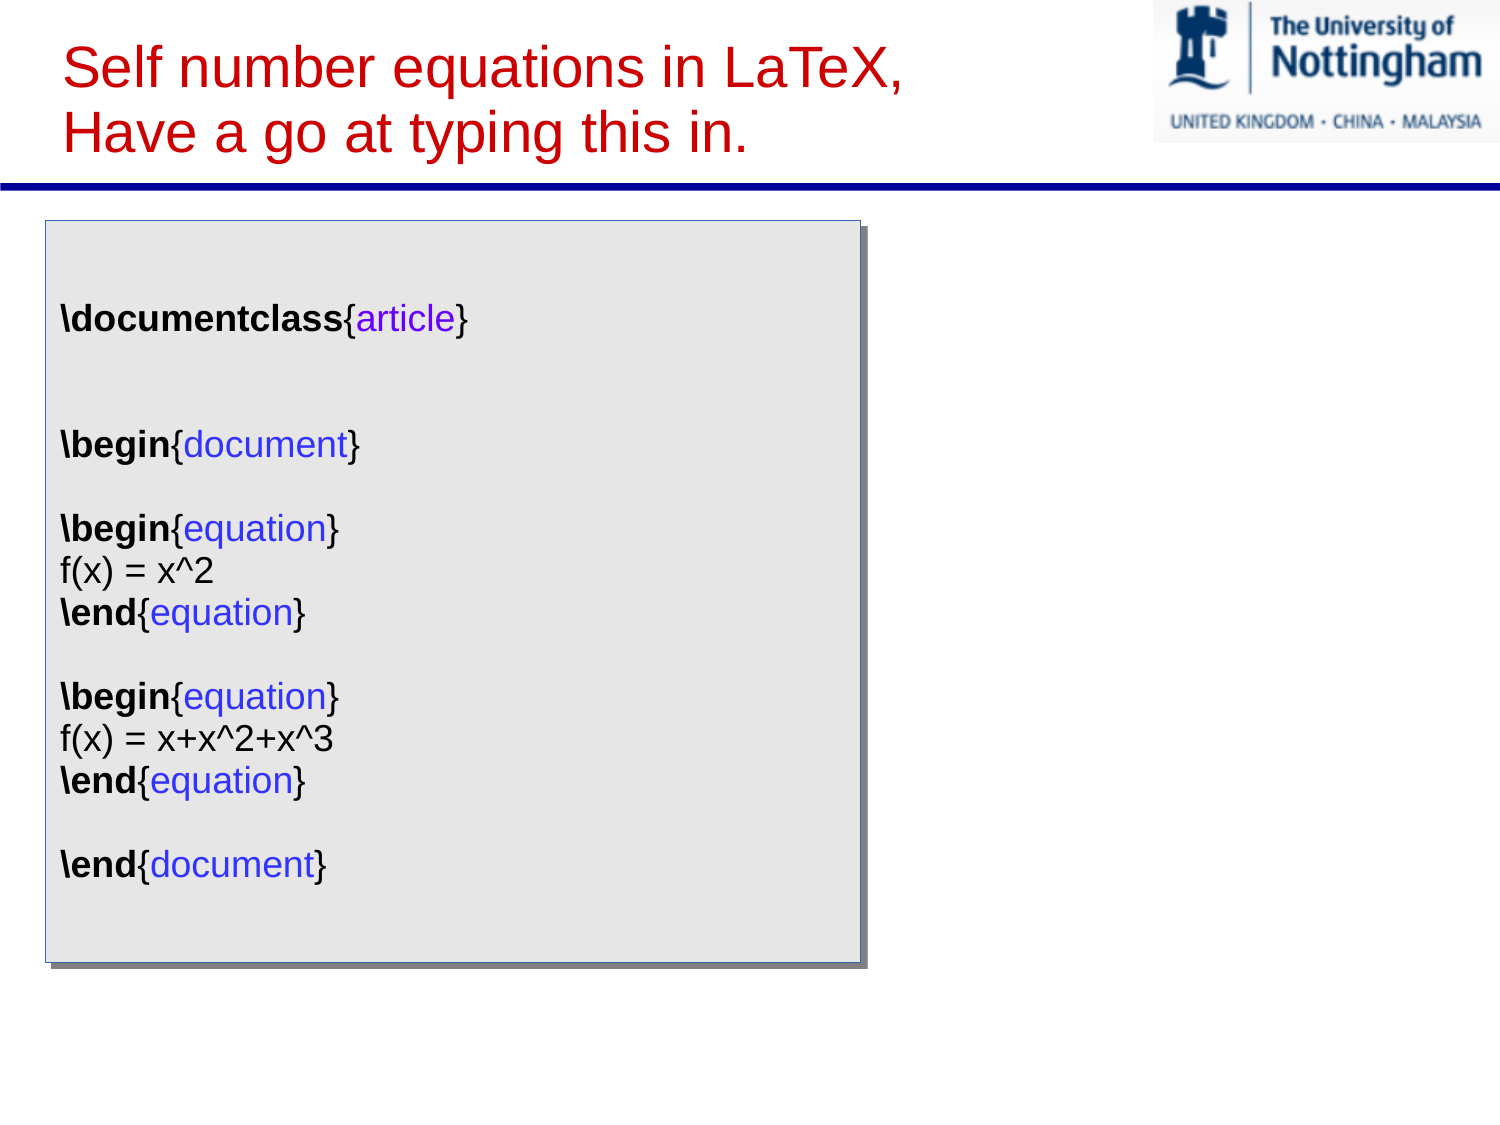

Self number equations in LaTeX,
Have a go at typing this in.
\documentclass{article}
\begin{document}
\begin{equation}
f(x) = x^2
\end{equation}
\begin{equation}
f(x) = x+x^2+x^3
\end{equation}
\end{document}